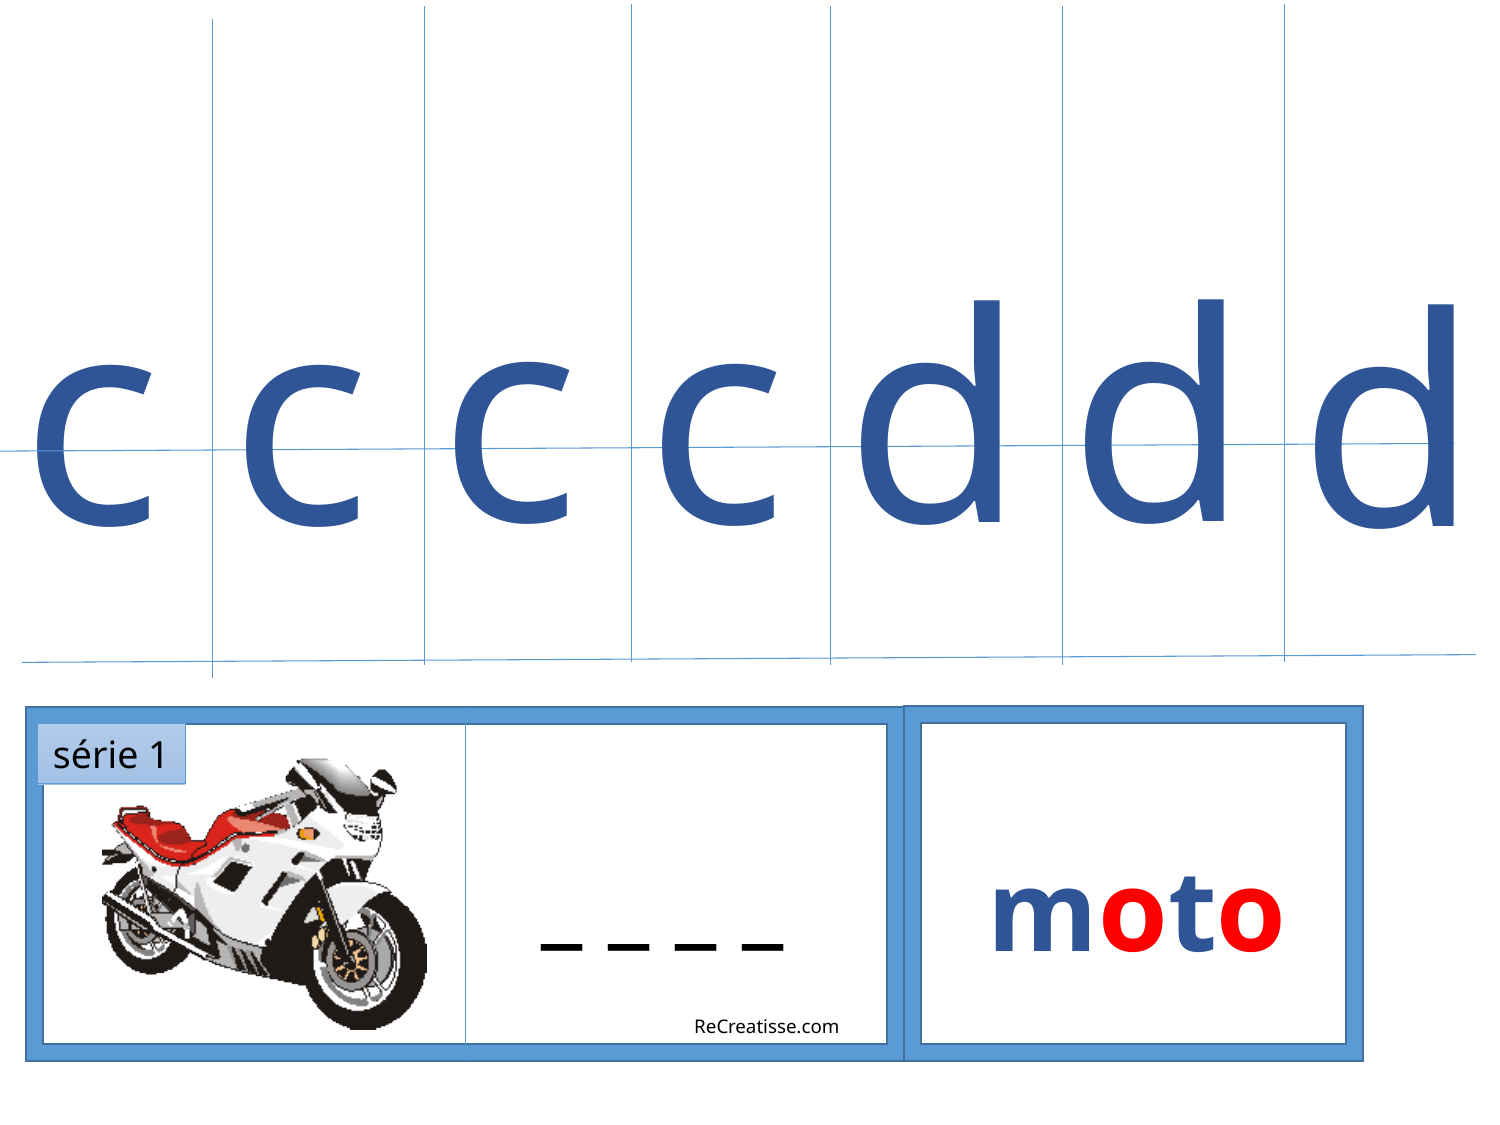

c
d
d
c
c
c
d
série 1
_ _ _ _
moto
ReCreatisse.com